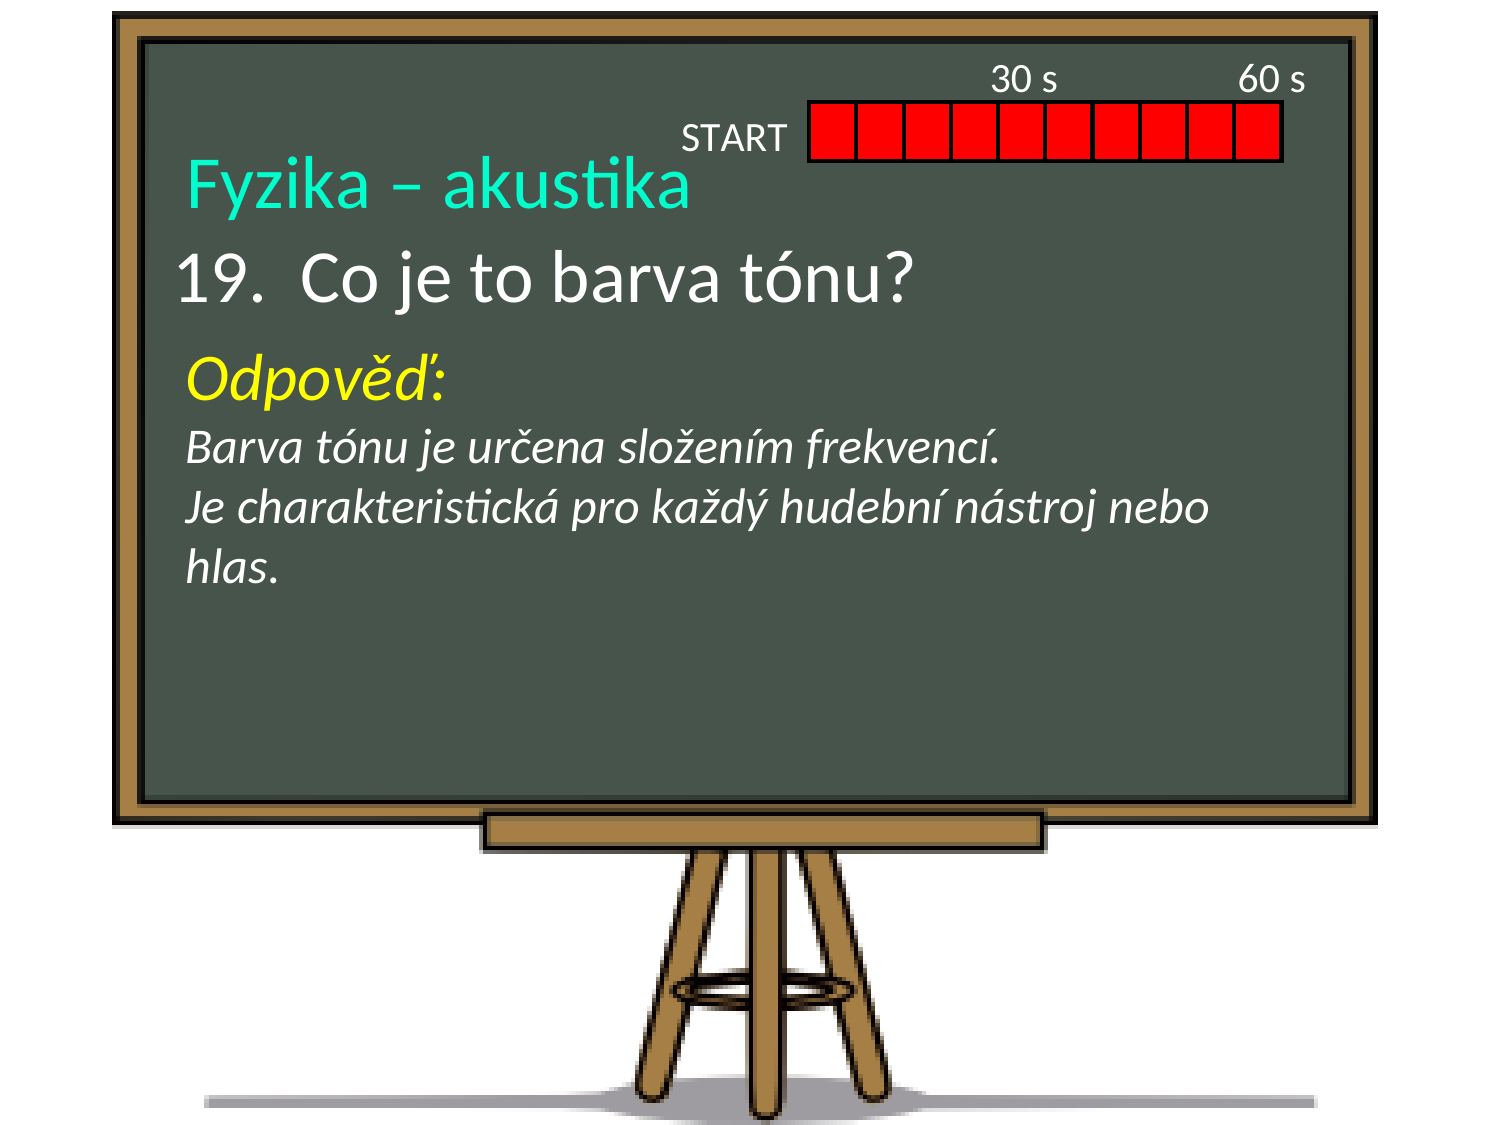

30 s
60 s
START
Fyzika – akustika
19. Co je to barva tónu?
Odpověď:
Barva tónu je určena složením frekvencí.
Je charakteristická pro každý hudební nástroj nebo hlas.